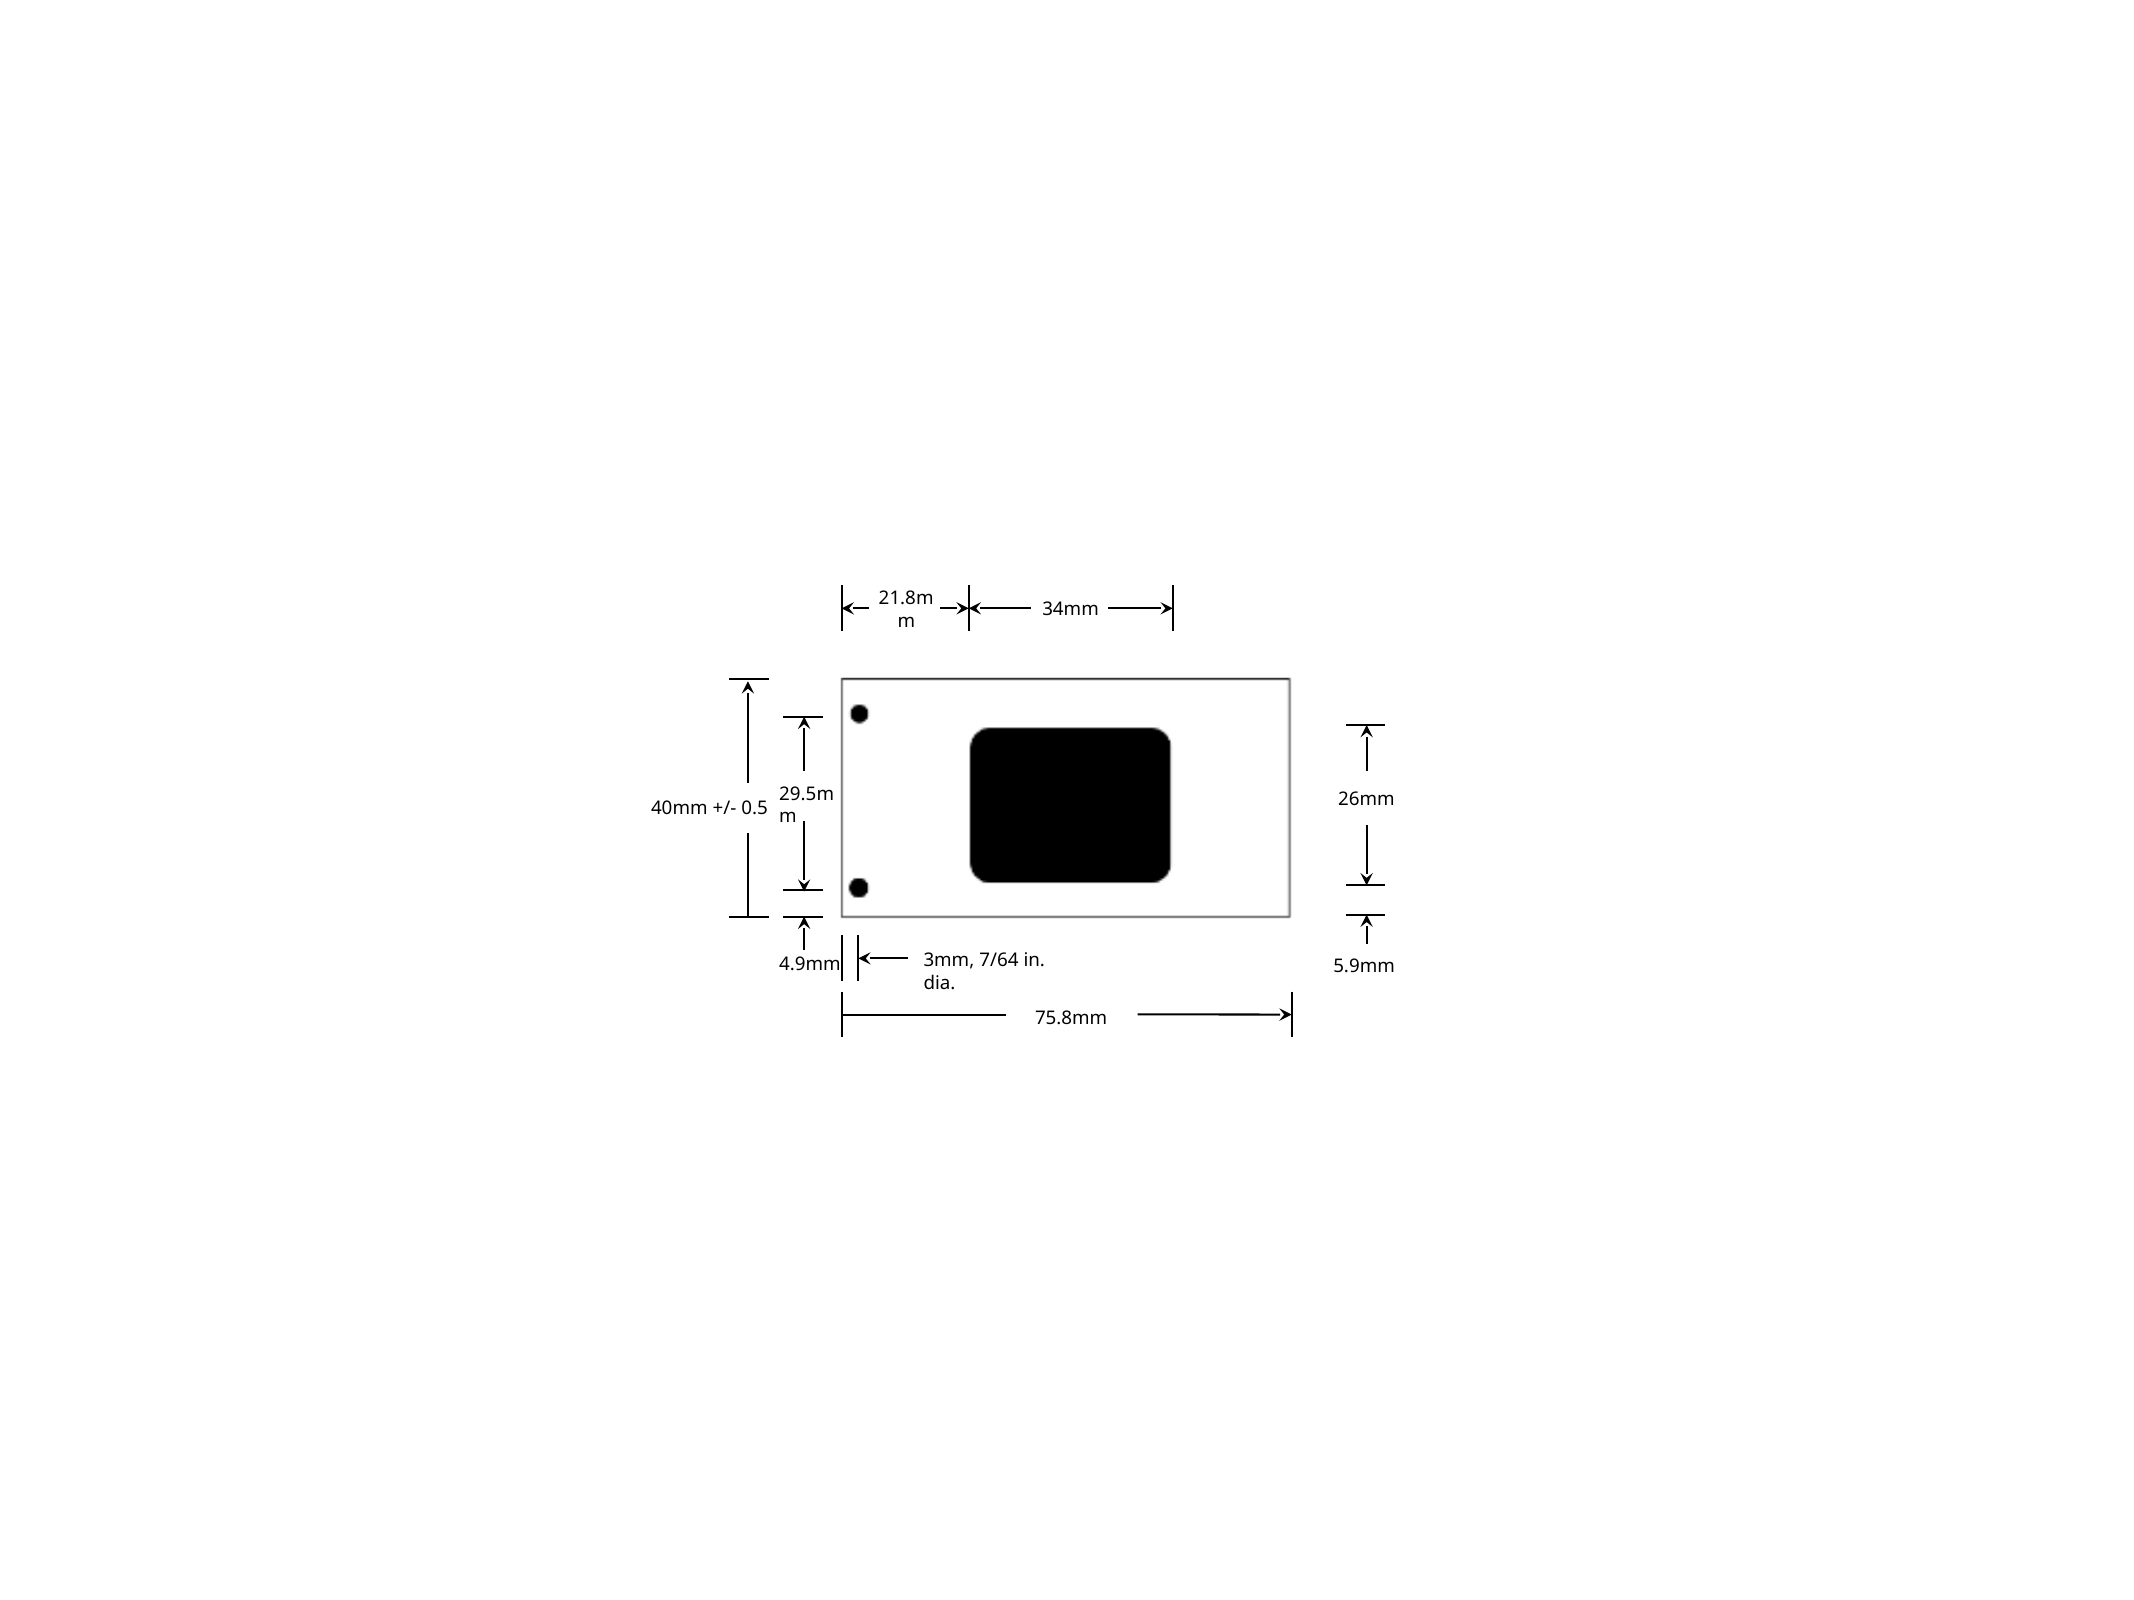

34mm
21.8mm
29.5mm
26mm
40mm +/- 0.5
3mm, 7/64 in. dia.
4.9mm
5.9mm
75.8mm